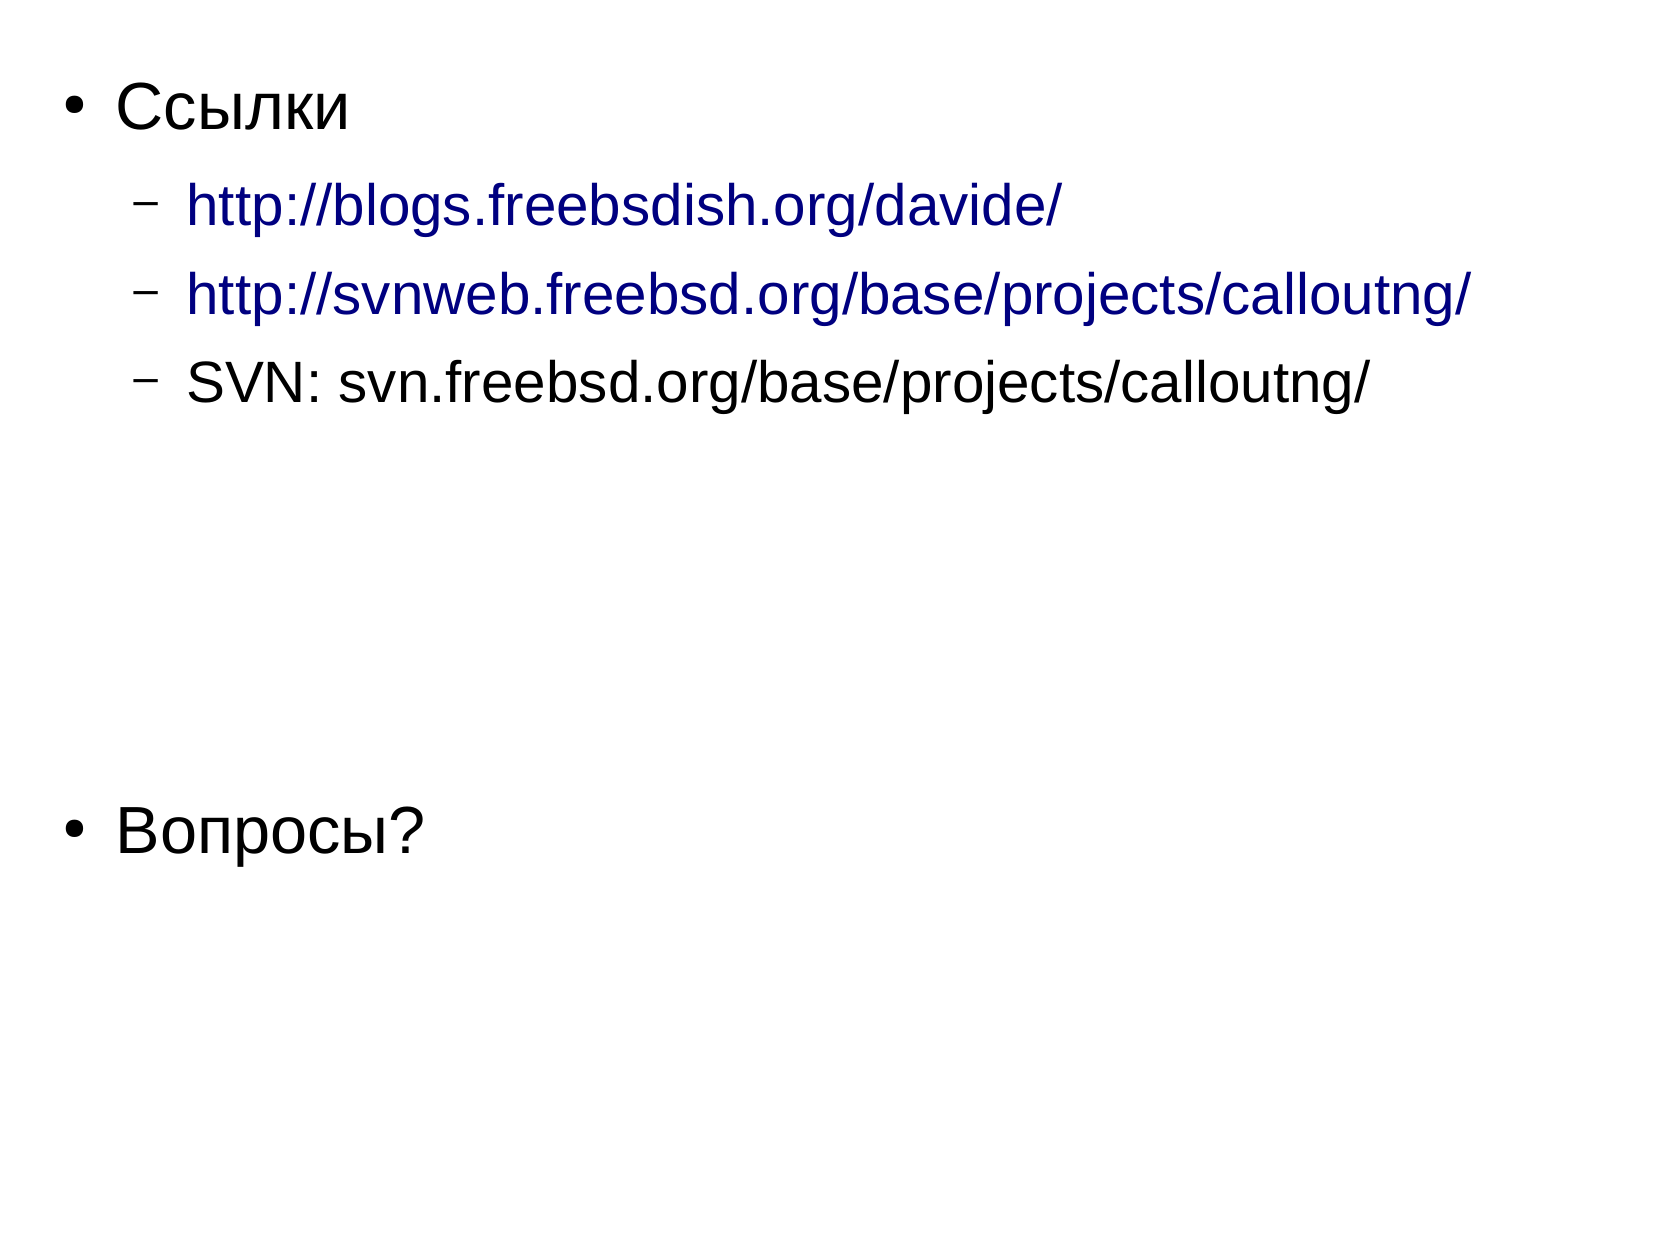

# Ссылки
http://blogs.freebsdish.org/davide/
http://svnweb.freebsd.org/base/projects/calloutng/
SVN: svn.freebsd.org/base/projects/calloutng/
Вопросы?